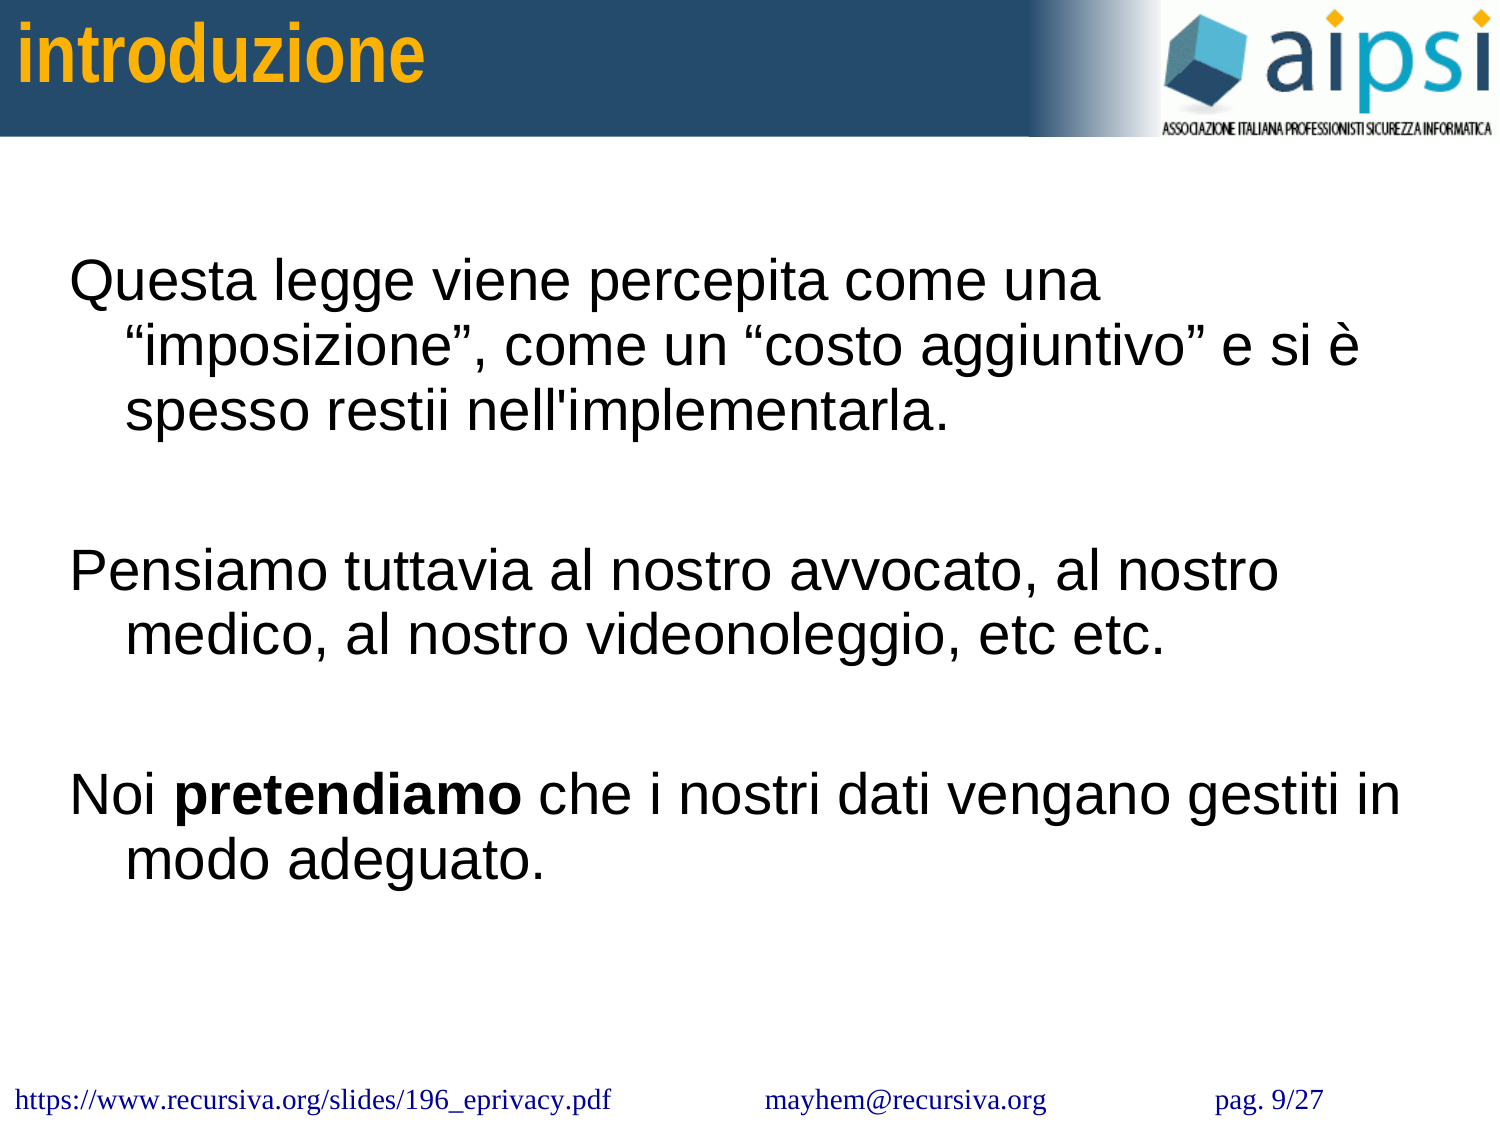

# introduzione
Questa legge viene percepita come una “imposizione”, come un “costo aggiuntivo” e si è spesso restii nell'implementarla.
Pensiamo tuttavia al nostro avvocato, al nostro medico, al nostro videonoleggio, etc etc.
Noi pretendiamo che i nostri dati vengano gestiti in modo adeguato.
9